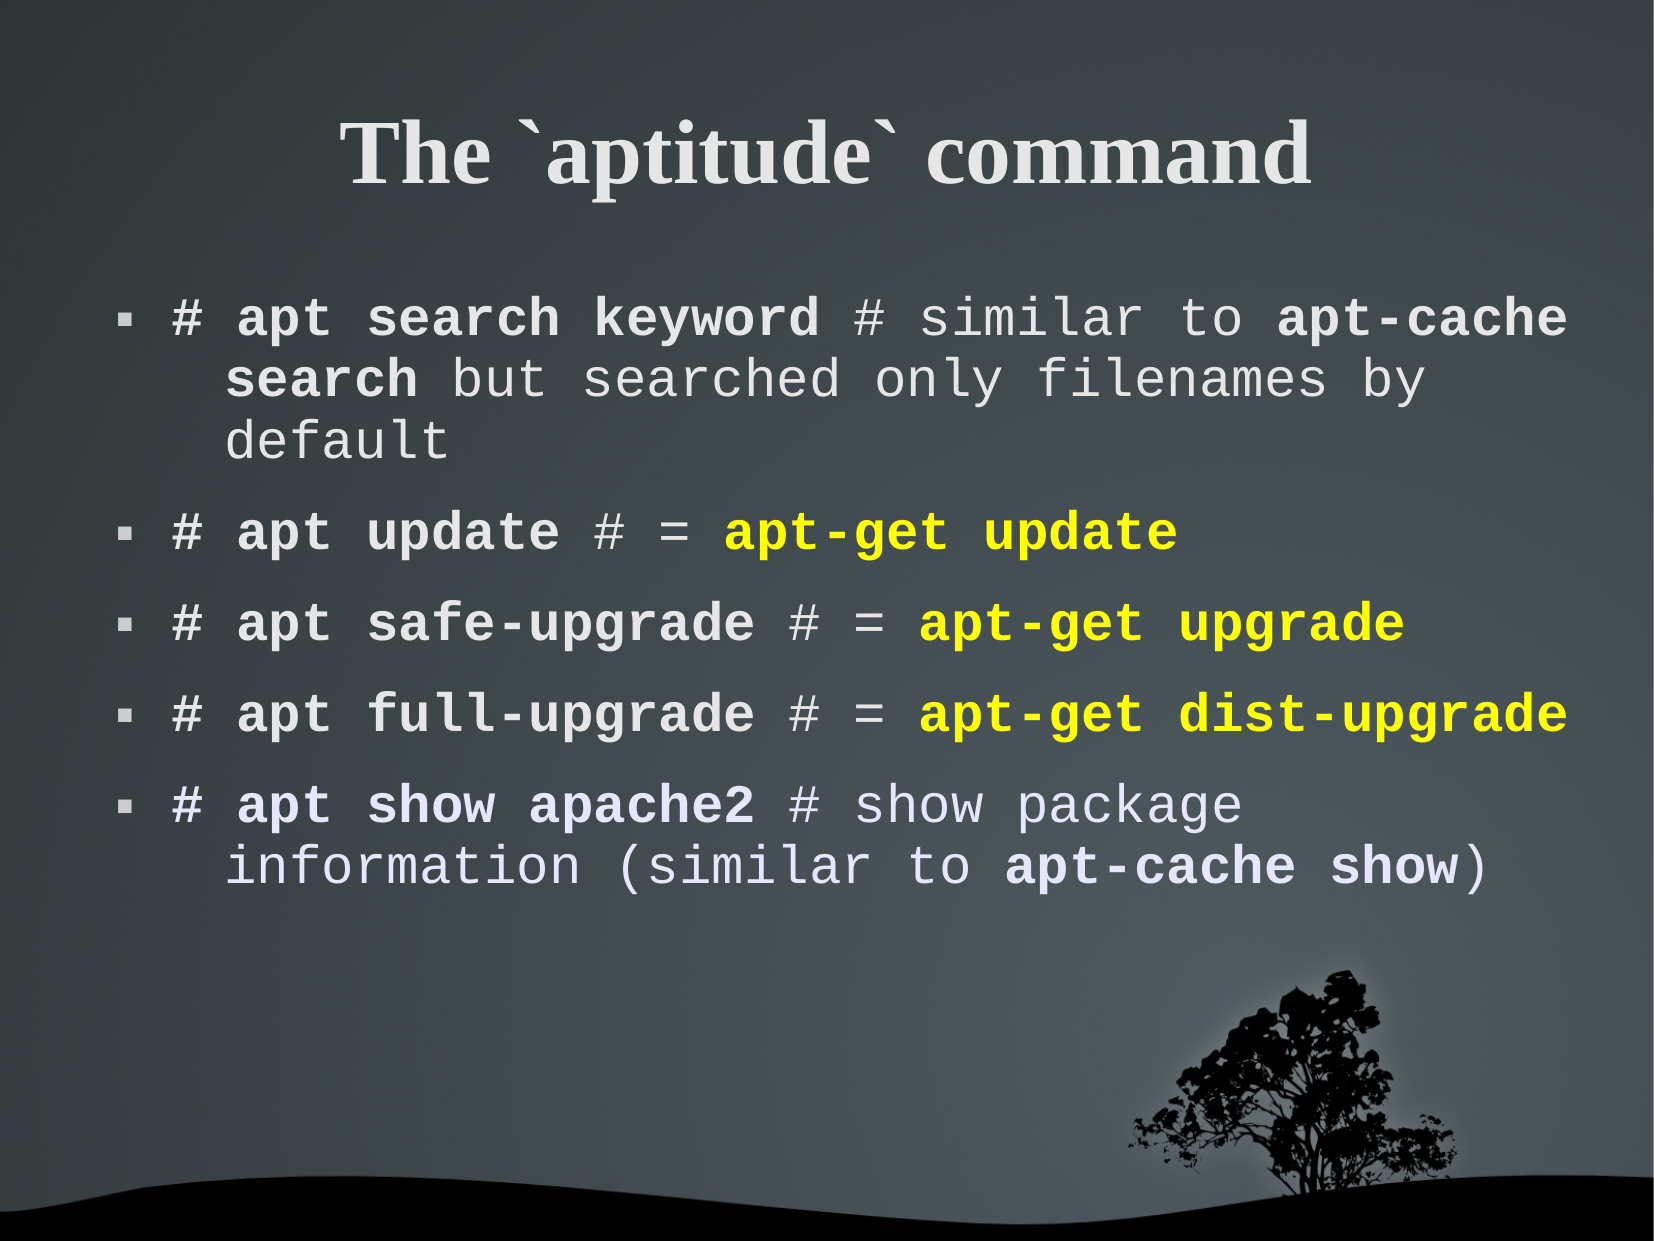

The `aptitude` command
# # apt search keyword # similar to apt-cache search but searched only filenames by default
# apt update # = apt-get update
# apt safe-upgrade # = apt-get upgrade
# apt full-upgrade # = apt-get dist-upgrade
# apt show apache2 # show package information (similar to apt-cache show)